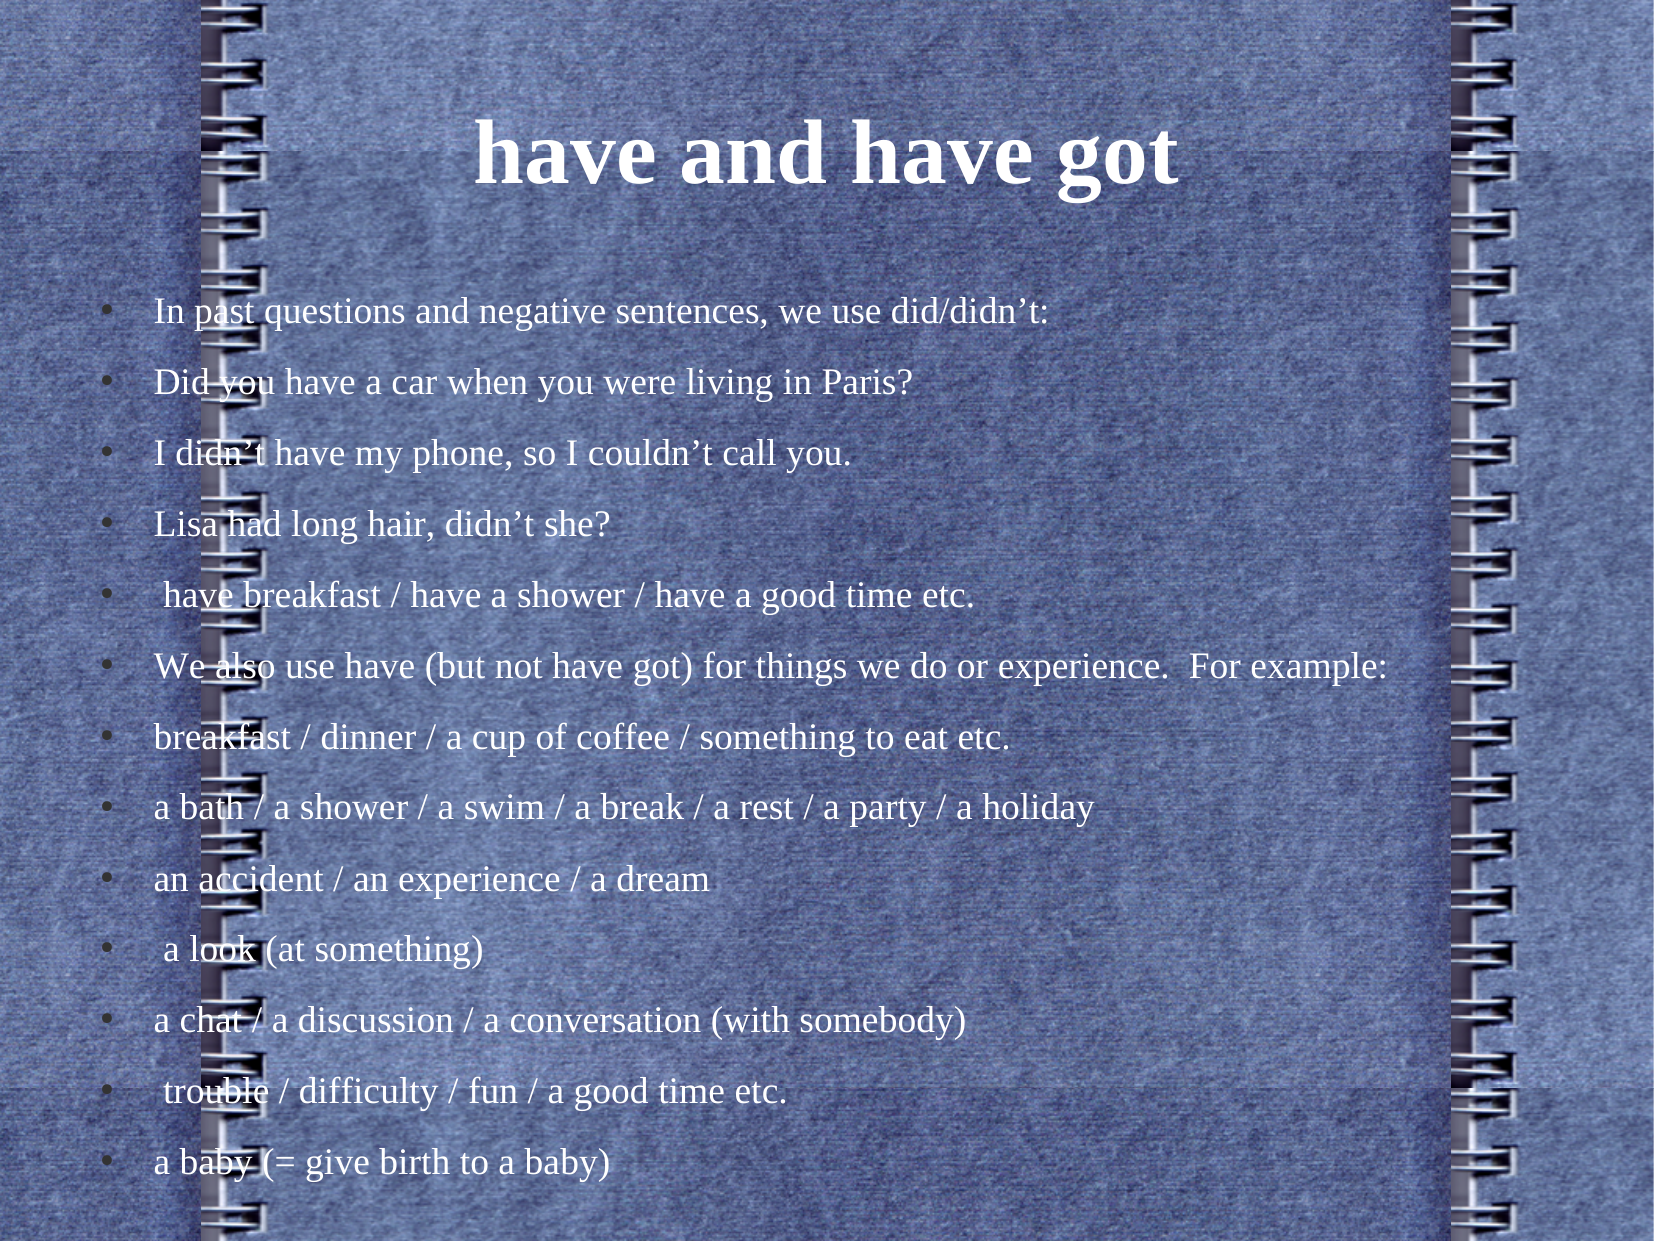

# have and have got
In past questions and negative sentences, we use did/didn’t:
Did you have a car when you were living in Paris?
I didn’t have my phone, so I couldn’t call you.
Lisa had long hair, didn’t she?
 have breakfast / have a shower / have a good time etc.
We also use have (but not have got) for things we do or experience. For example:
breakfast / dinner / a cup of coffee / something to eat etc.
a bath / a shower / a swim / a break / a rest / a party / a holiday
an accident / an experience / a dream
 a look (at something)
a chat / a discussion / a conversation (with somebody)
 trouble / difficulty / fun / a good time etc.
a baby (= give birth to a baby)